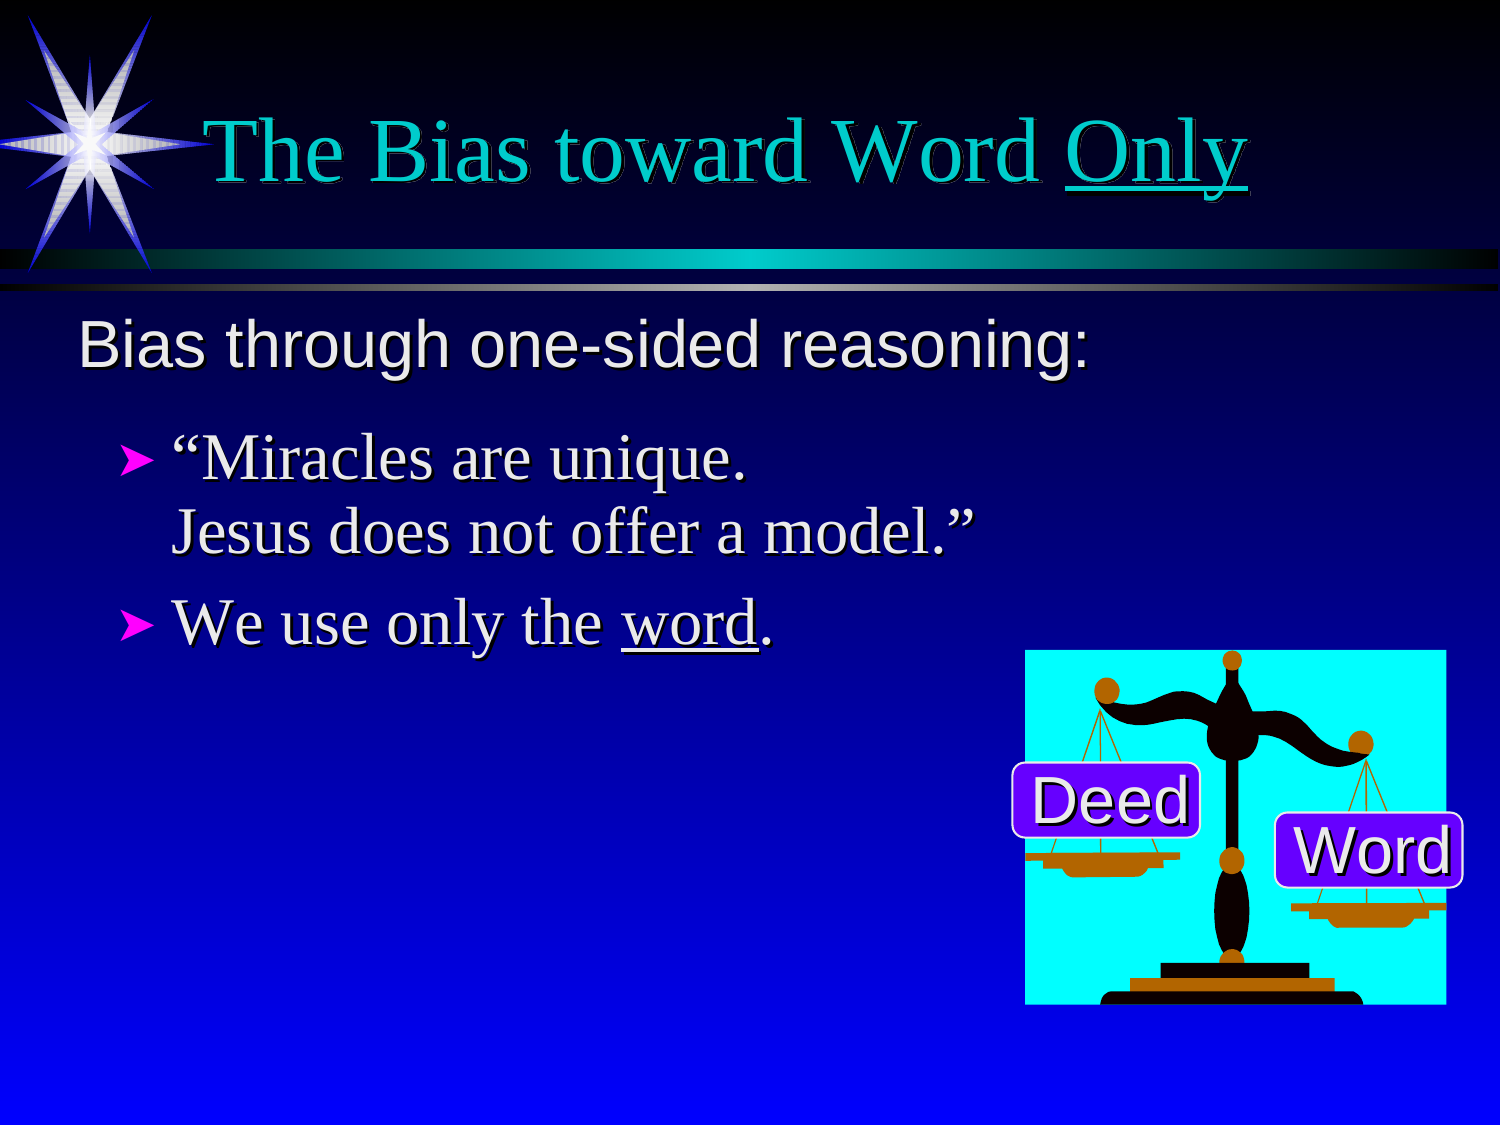

# The Bias toward Word Only
Bias through one-sided reasoning:
“Miracles are unique.
Jesus does not offer a model.”
We use only the word.
Deed
Word